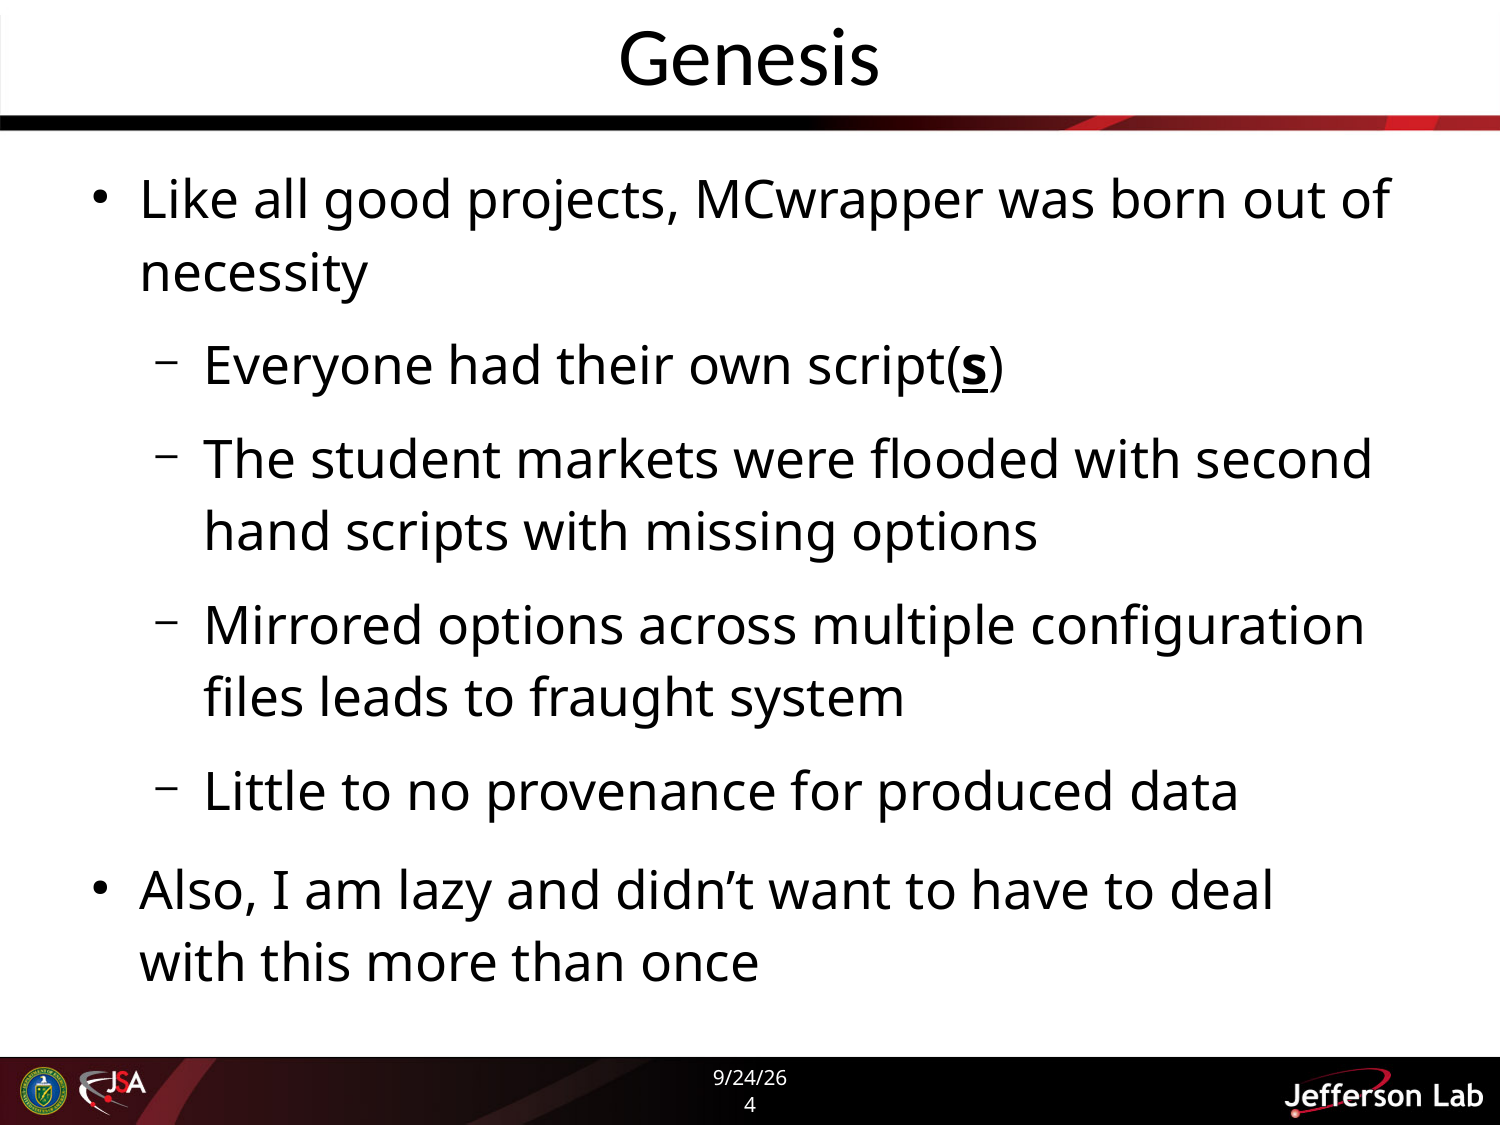

# Genesis
Like all good projects, MCwrapper was born out of necessity
Everyone had their own script(s)
The student markets were flooded with second hand scripts with missing options
Mirrored options across multiple configuration files leads to fraught system
Little to no provenance for produced data
Also, I am lazy and didn’t want to have to deal with this more than once